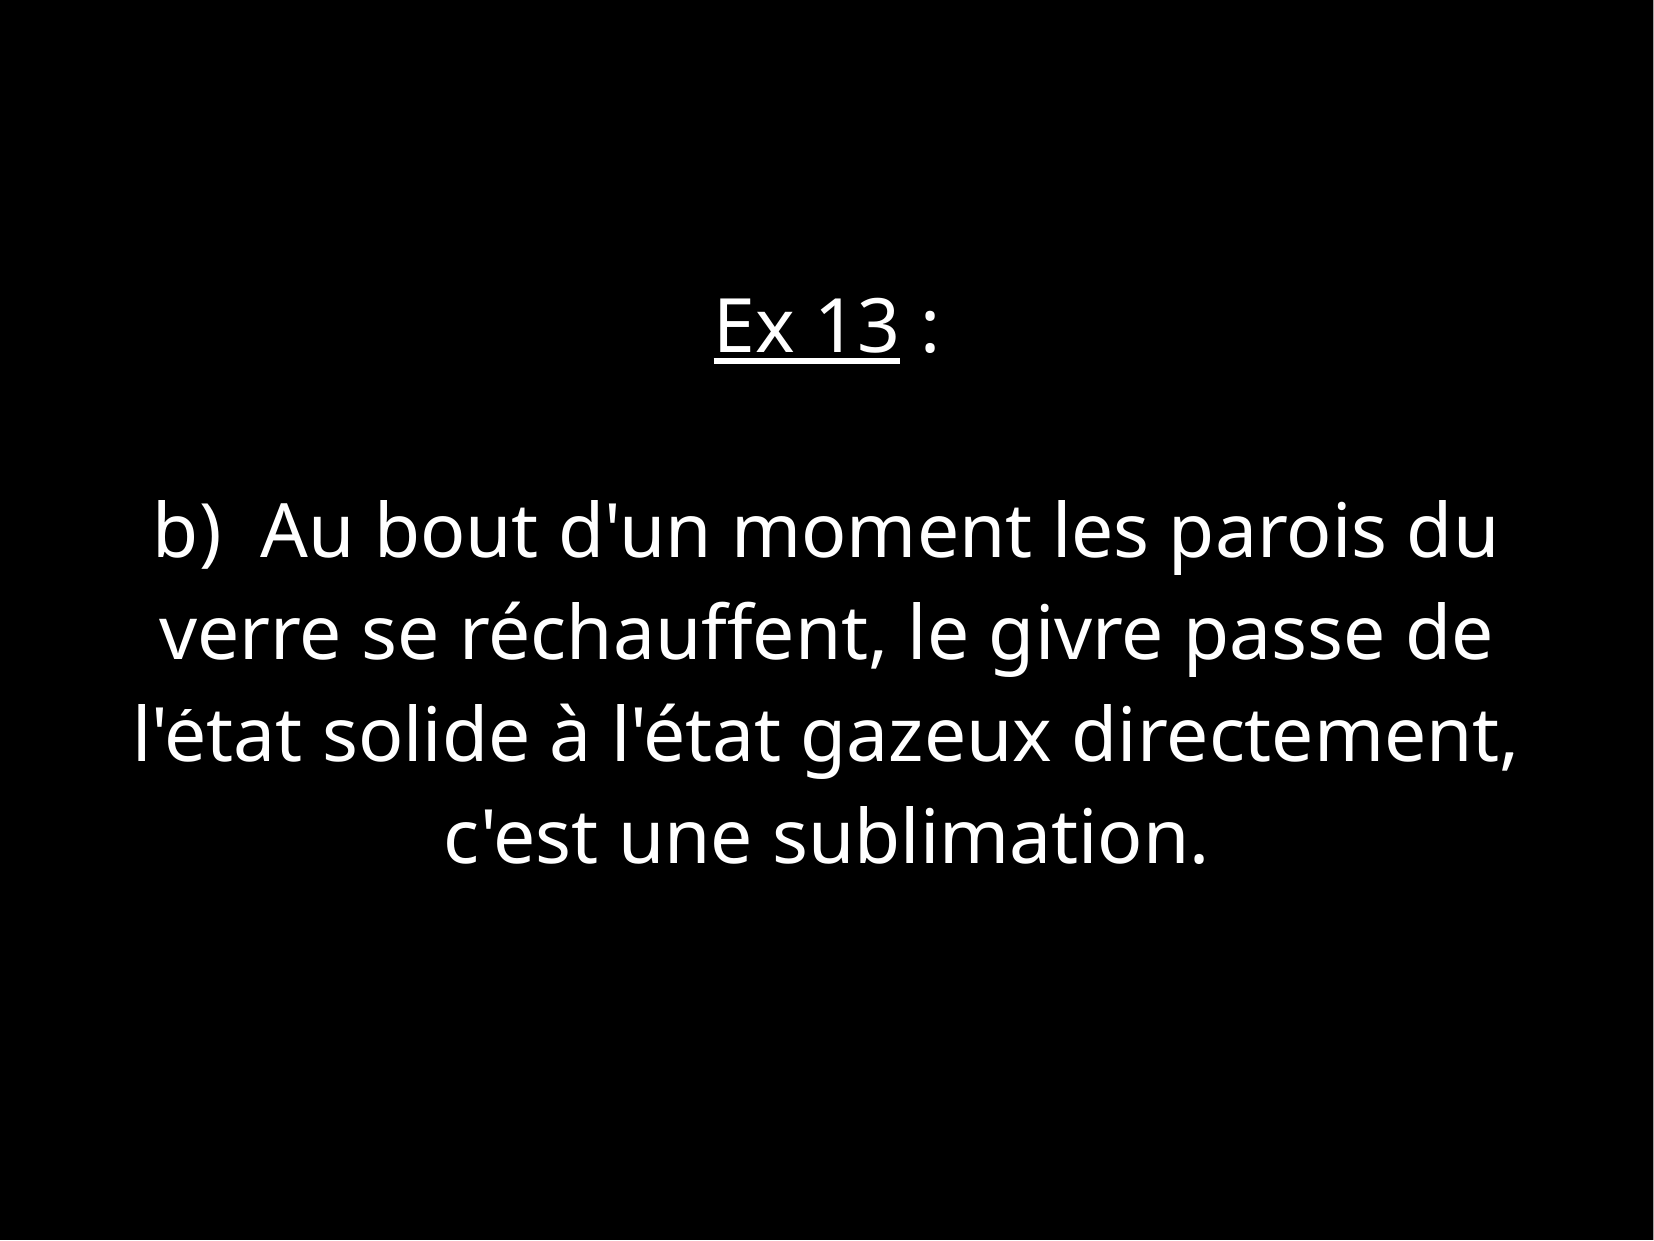

# Ex 13 :
b) Au bout d'un moment les parois du verre se réchauffent, le givre passe de l'état solide à l'état gazeux directement, c'est une sublimation.